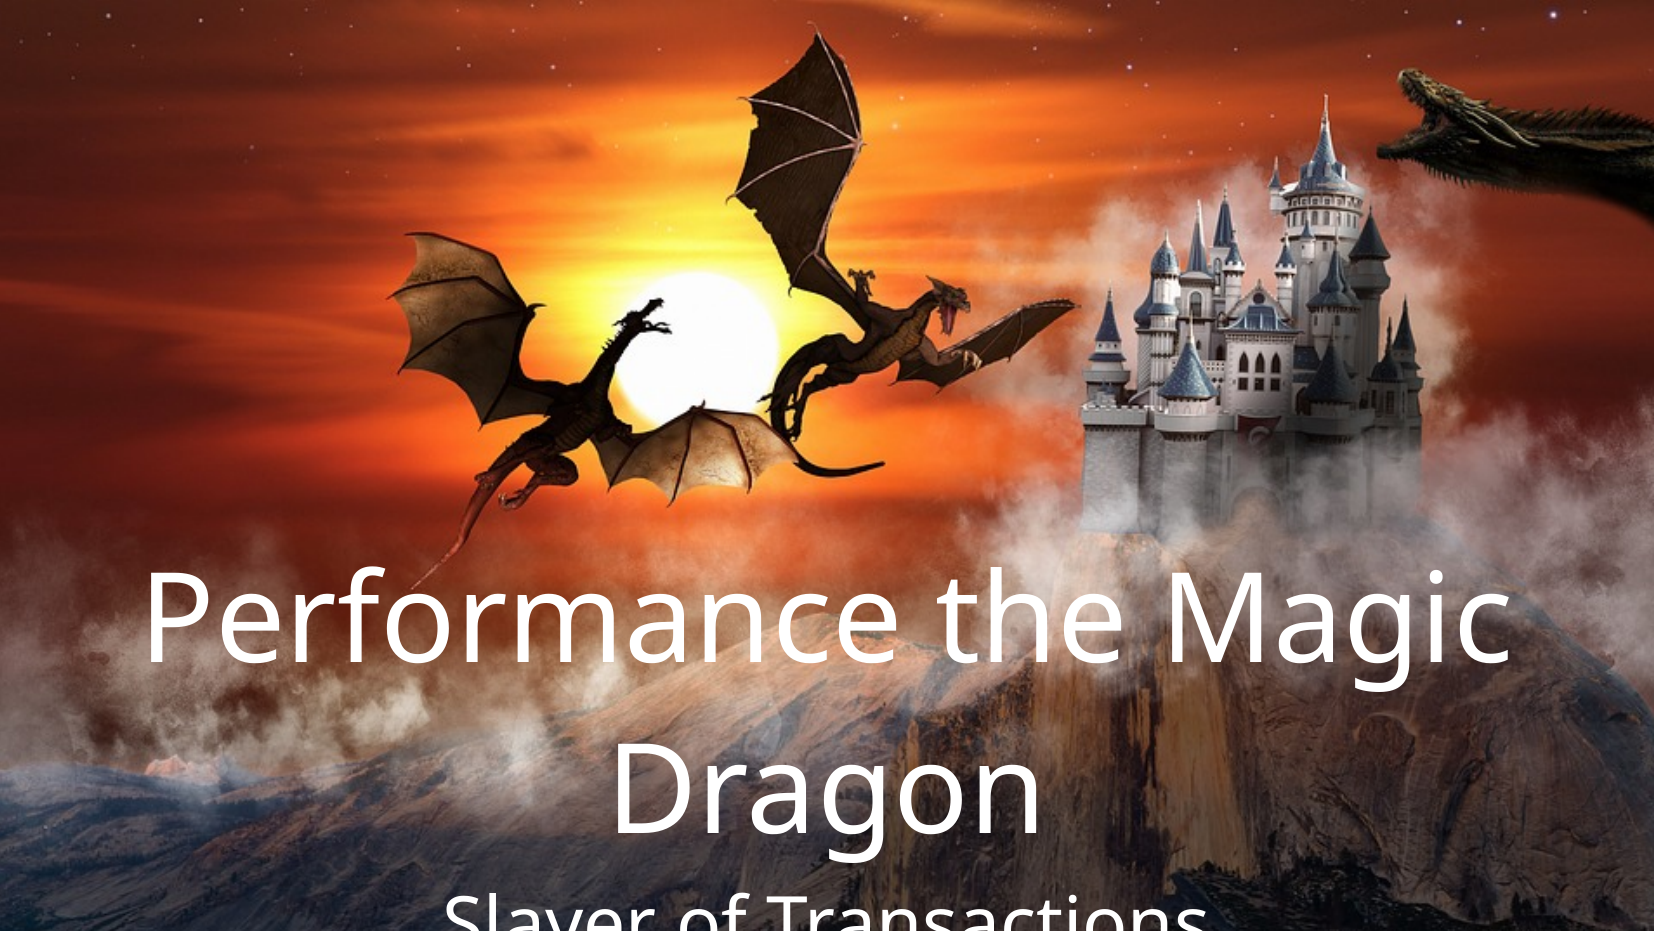

# Performance the Magic Dragon Slayer of Transactions